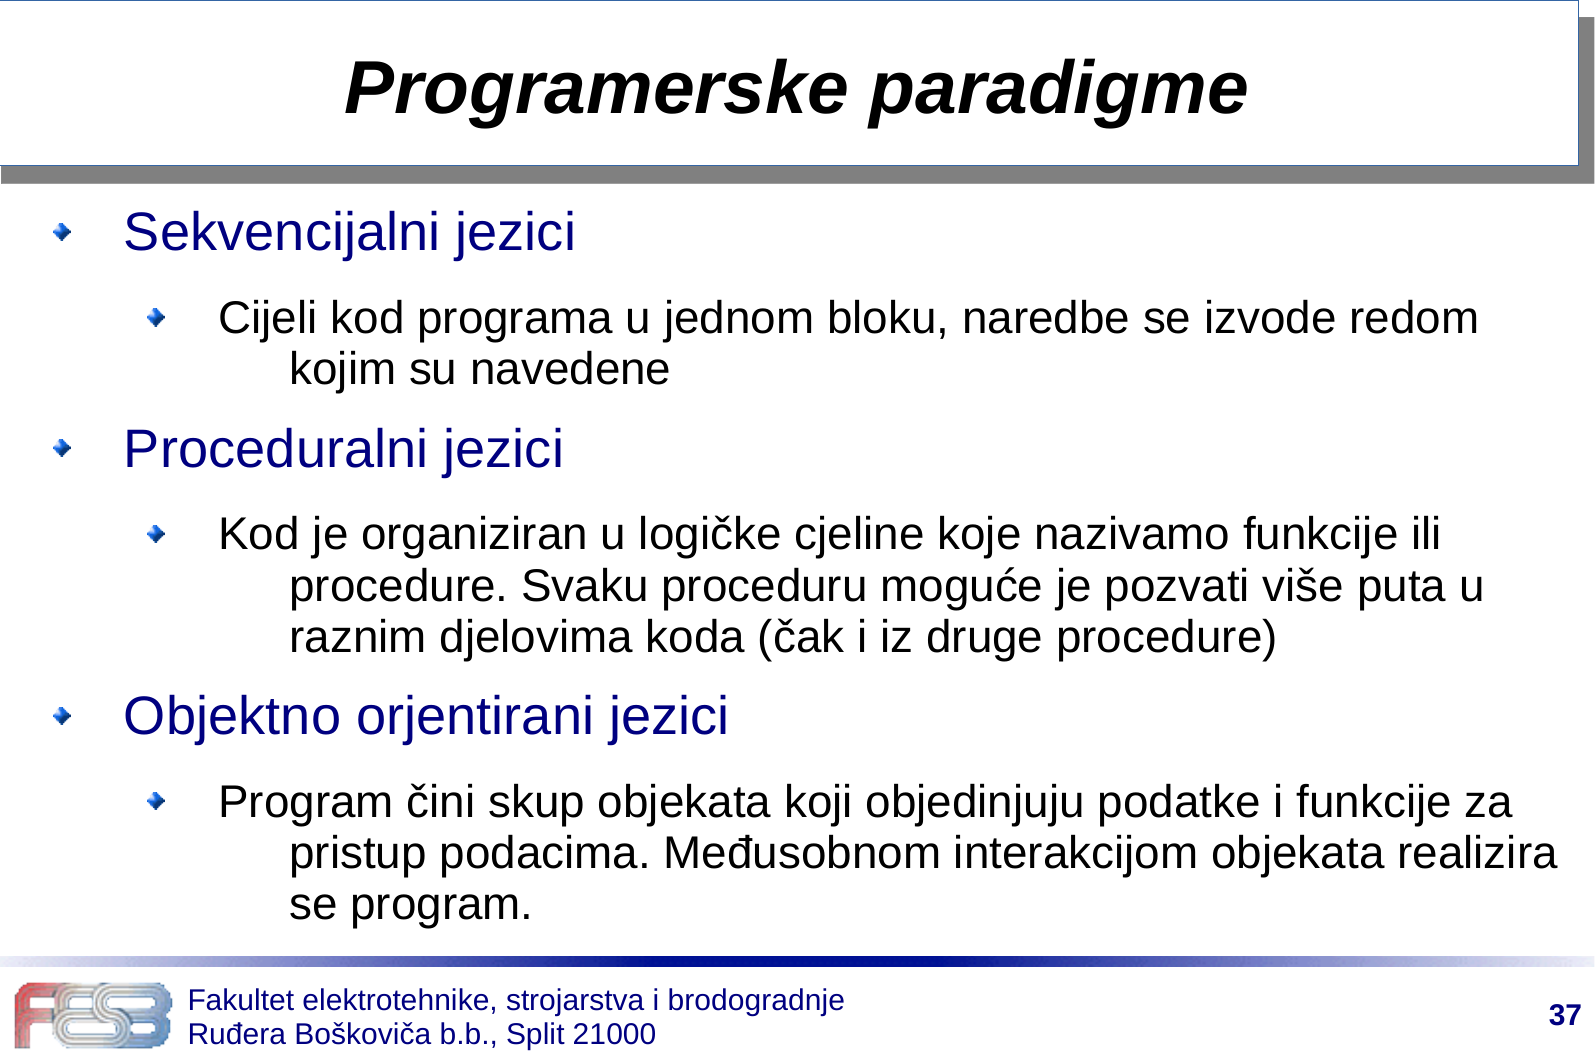

# Programerske paradigme
Sekvencijalni jezici
Cijeli kod programa u jednom bloku, naredbe se izvode redom kojim su navedene
Proceduralni jezici
Kod je organiziran u logičke cjeline koje nazivamo funkcije ili procedure. Svaku proceduru moguće je pozvati više puta u raznim djelovima koda (čak i iz druge procedure)
Objektno orjentirani jezici
Program čini skup objekata koji objedinjuju podatke i funkcije za pristup podacima. Međusobnom interakcijom objekata realizira se program.